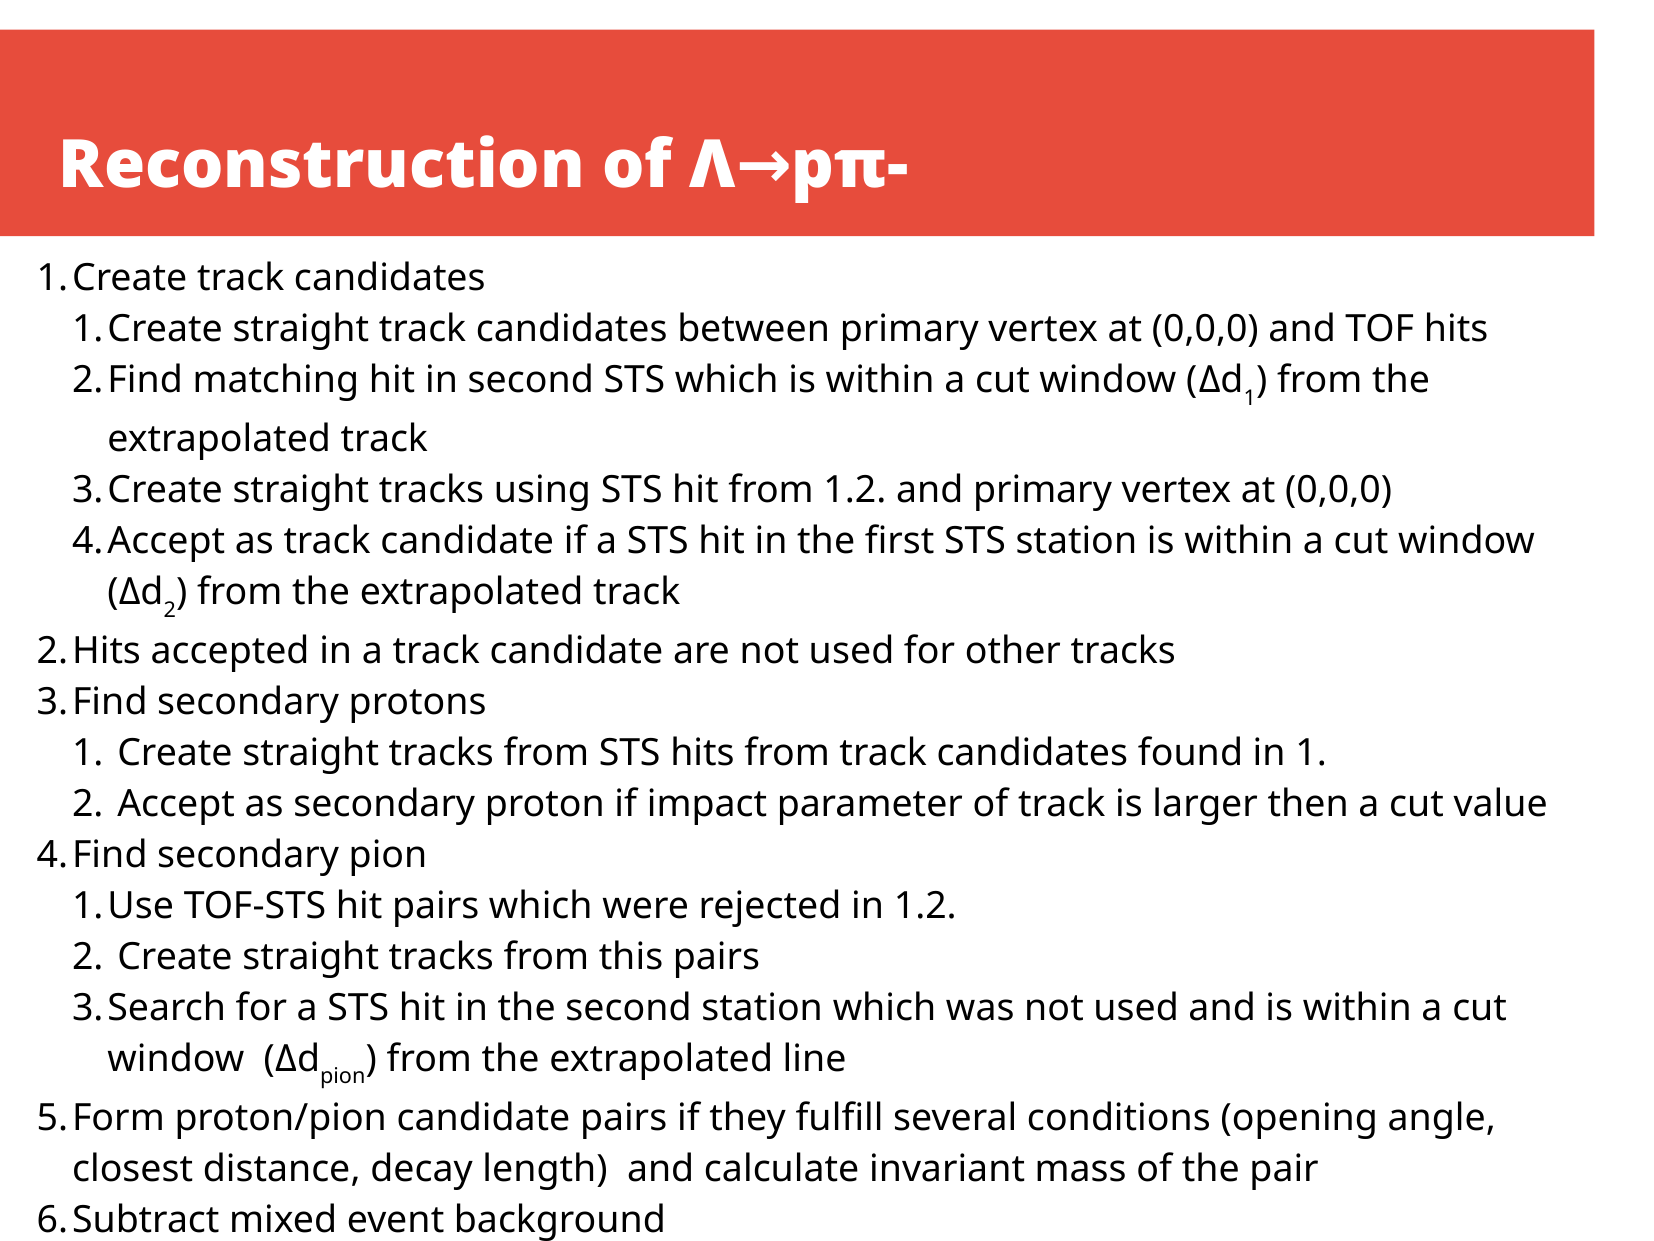

# Reconstruction of Λ→pπ-
Create track candidates
Create straight track candidates between primary vertex at (0,0,0) and TOF hits
Find matching hit in second STS which is within a cut window (Δd1) from the extrapolated track
Create straight tracks using STS hit from 1.2. and primary vertex at (0,0,0)
Accept as track candidate if a STS hit in the first STS station is within a cut window (Δd2) from the extrapolated track
Hits accepted in a track candidate are not used for other tracks
Find secondary protons
 Create straight tracks from STS hits from track candidates found in 1.
 Accept as secondary proton if impact parameter of track is larger then a cut value
Find secondary pion
Use TOF-STS hit pairs which were rejected in 1.2.
 Create straight tracks from this pairs
Search for a STS hit in the second station which was not used and is within a cut window (Δdpion) from the extrapolated line
Form proton/pion candidate pairs if they fulfill several conditions (opening angle, closest distance, decay length) and calculate invariant mass of the pair
Subtract mixed event background